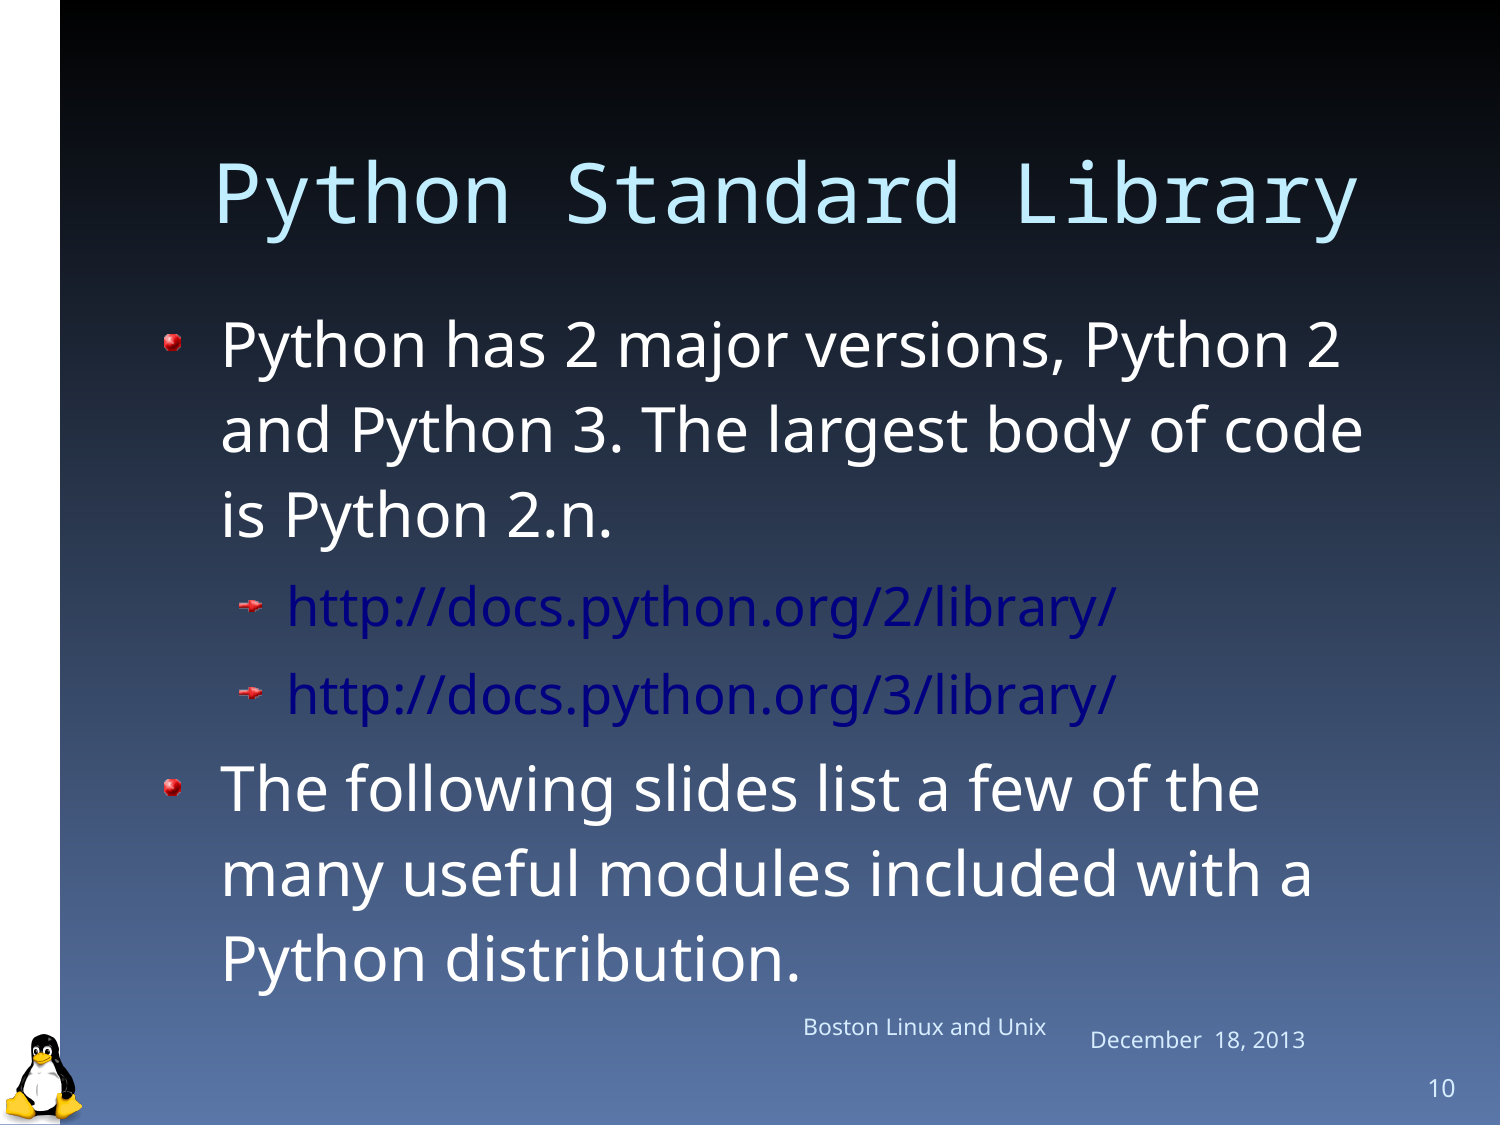

# Python Standard Library
Python has 2 major versions, Python 2 and Python 3. The largest body of code is Python 2.n.
http://docs.python.org/2/library/
http://docs.python.org/3/library/
The following slides list a few of the many useful modules included with a Python distribution.
December 18, 2013
10